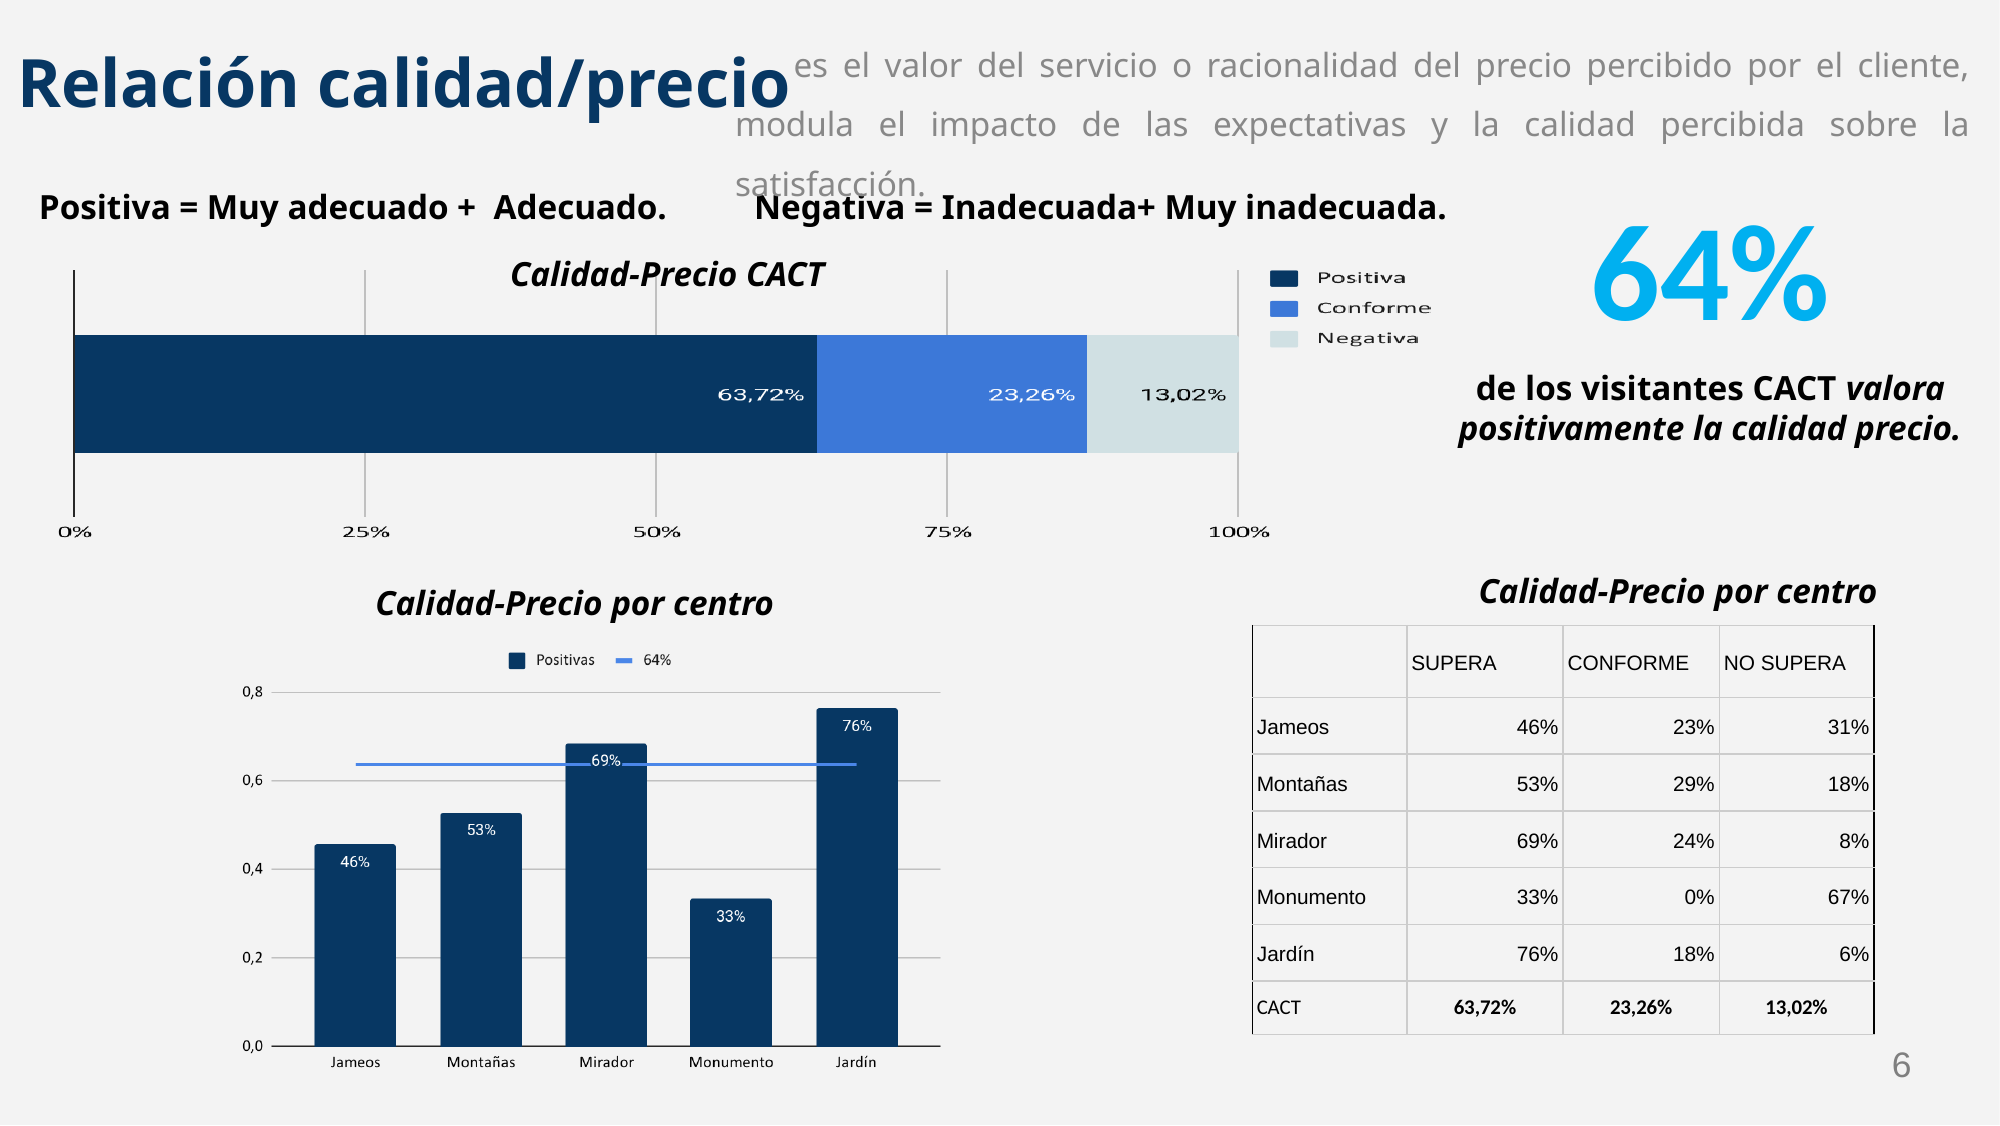

Relación calidad/precio
 es el valor del servicio o racionalidad del precio percibido por el cliente, modula el impacto de las expectativas y la calidad percibida sobre la satisfacción.
Positiva = Muy adecuado + Adecuado. Negativa = Inadecuada+ Muy inadecuada.
64%
de los visitantes CACT valora positivamente la calidad precio.
Calidad-Precio CACT
Calidad-Precio por centro
Calidad-Precio por centro
| | SUPERA | CONFORME | NO SUPERA |
| --- | --- | --- | --- |
| Jameos | 46% | 23% | 31% |
| Montañas | 53% | 29% | 18% |
| Mirador | 69% | 24% | 8% |
| Monumento | 33% | 0% | 67% |
| Jardín | 76% | 18% | 6% |
| CACT | 63,72% | 23,26% | 13,02% |